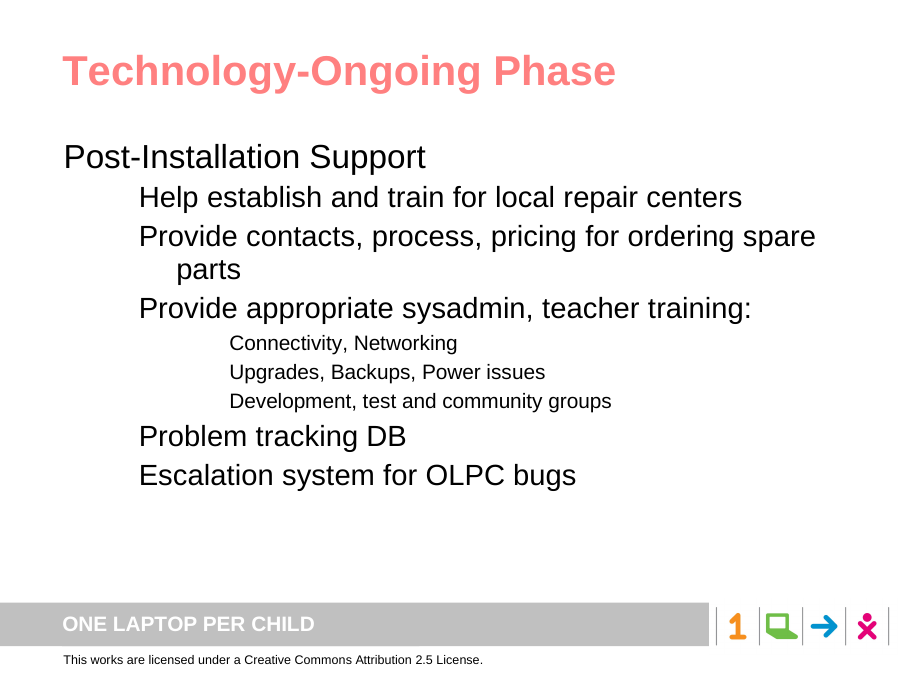

# Technology-Ongoing Phase
Post-Installation Support
Help establish and train for local repair centers
Provide contacts, process, pricing for ordering spare parts
Provide appropriate sysadmin, teacher training:
Connectivity, Networking
Upgrades, Backups, Power issues
Development, test and community groups
Problem tracking DB
Escalation system for OLPC bugs